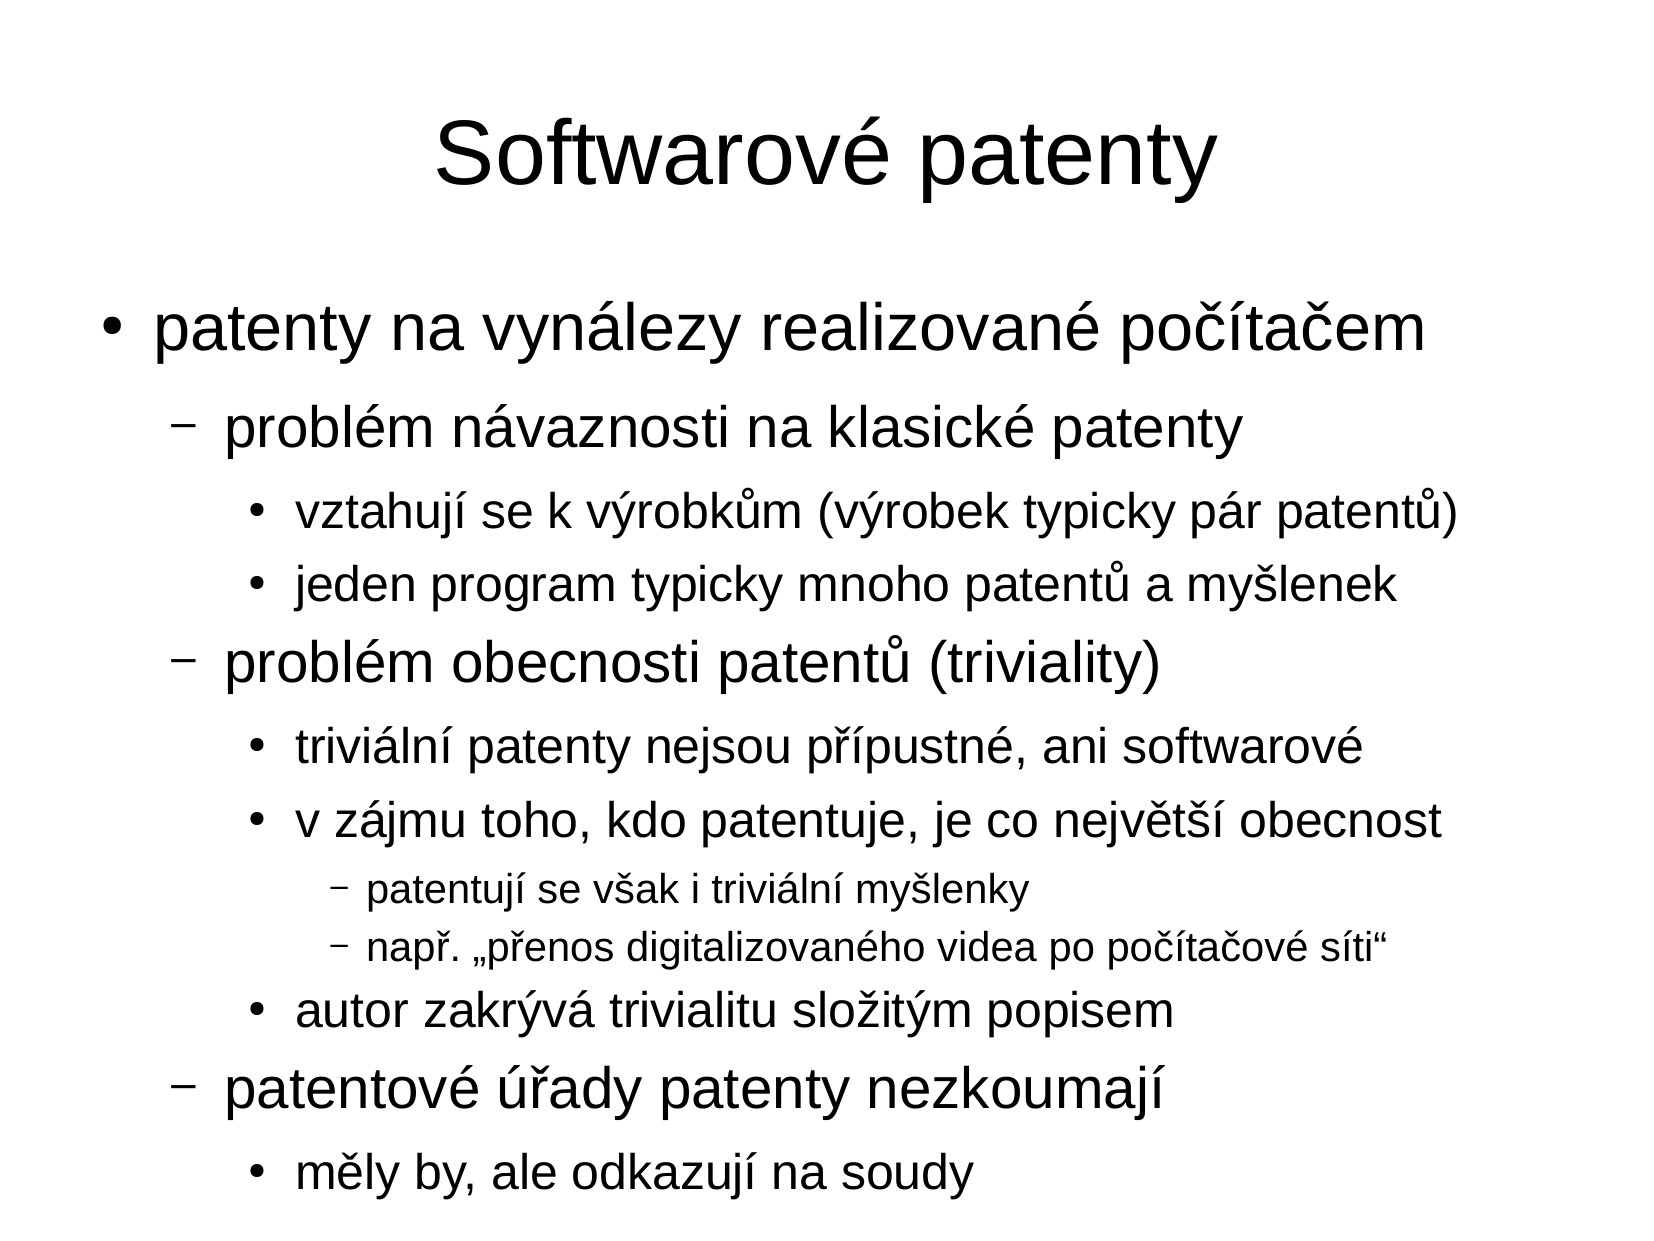

# Softwarové patenty
patenty na vynálezy realizované počítačem
problém návaznosti na klasické patenty
vztahují se k výrobkům (výrobek typicky pár patentů)
jeden program typicky mnoho patentů a myšlenek
problém obecnosti patentů (triviality)
triviální patenty nejsou přípustné, ani softwarové
v zájmu toho, kdo patentuje, je co největší obecnost
patentují se však i triviální myšlenky
např. „přenos digitalizovaného videa po počítačové síti“
autor zakrývá trivialitu složitým popisem
patentové úřady patenty nezkoumají
měly by, ale odkazují na soudy